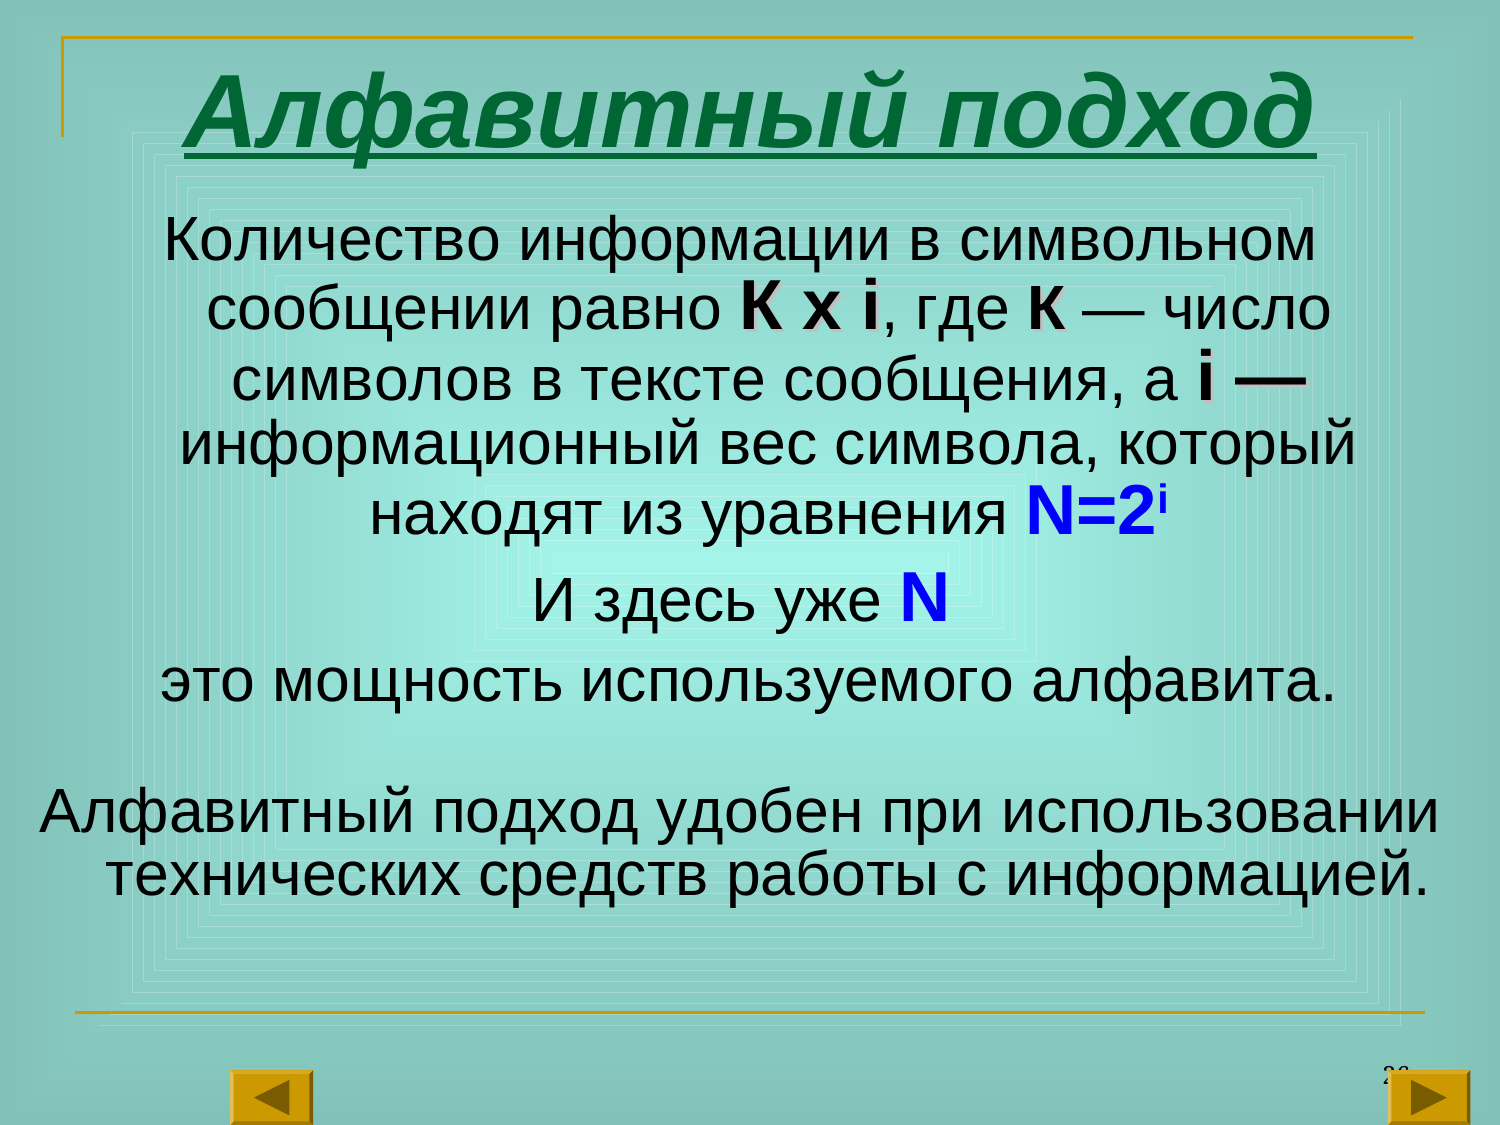

# Алфавитный подход
Количество информации в символьном сообщении равно К х i, где К — число символов в тексте сообщения, а i — информационный вес символа, который находят из уравнения N=2i
И здесь уже N
 это мощность используемого алфавита.
Алфавитный подход удобен при использовании технических средств работы с информацией.
26